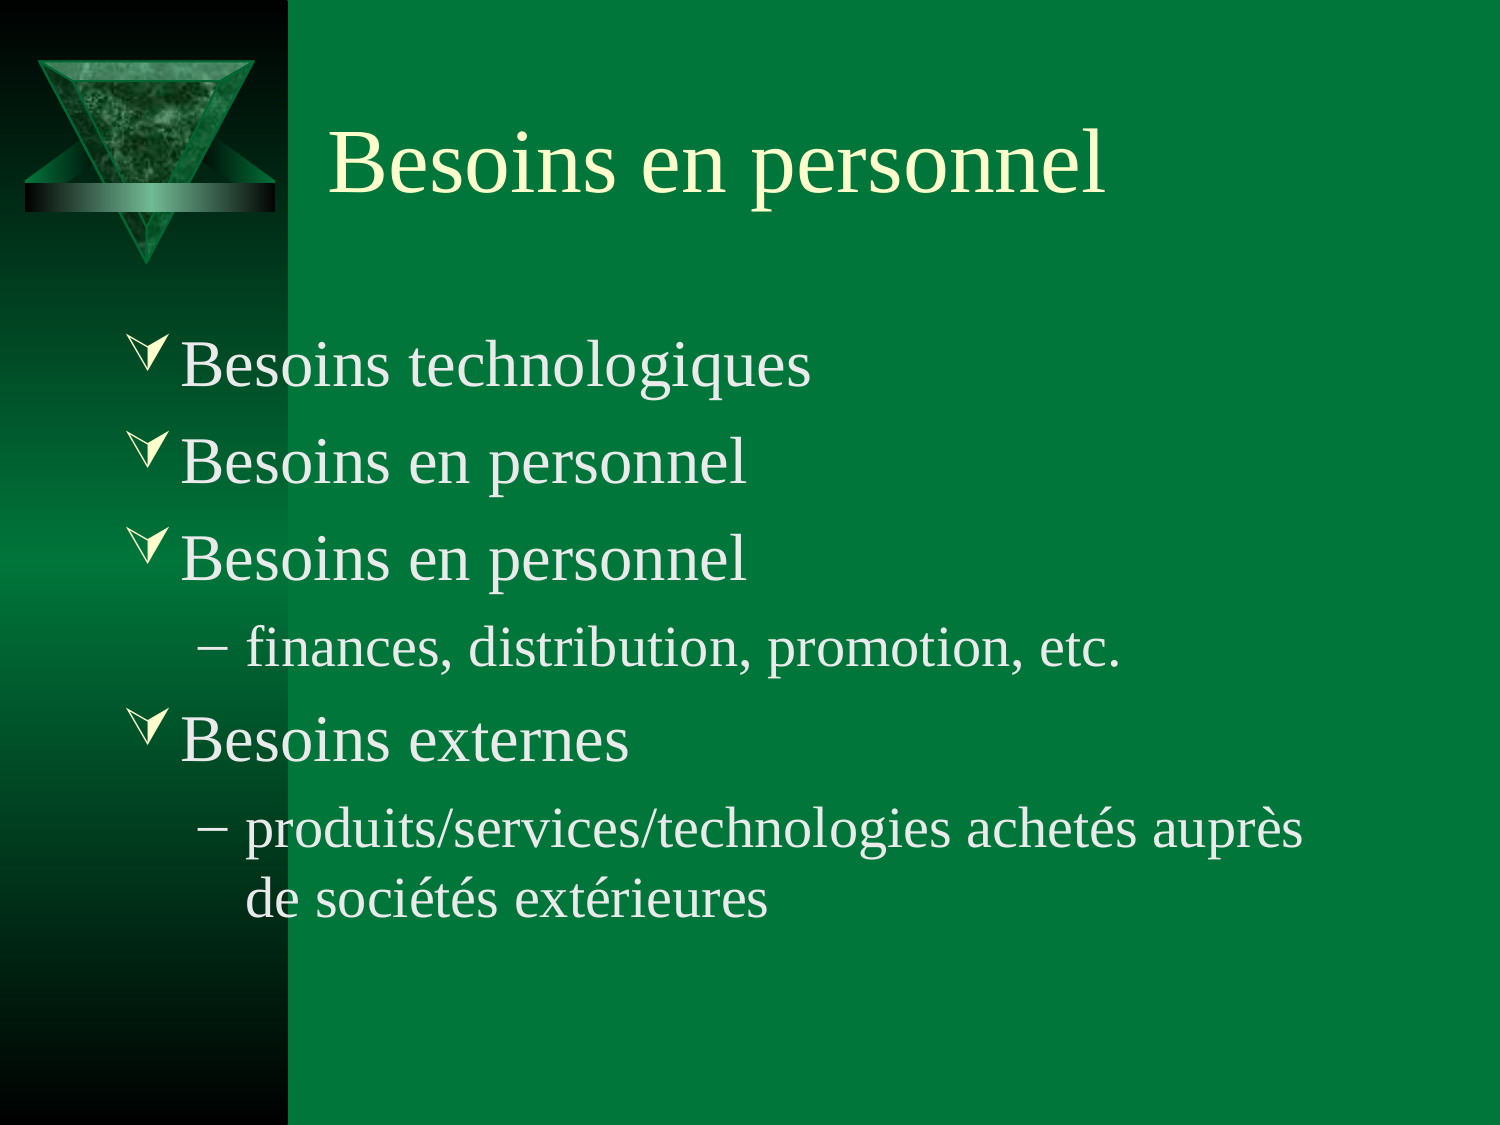

# Besoins en personnel
Besoins technologiques
Besoins en personnel
Besoins en personnel
finances, distribution, promotion, etc.
Besoins externes
produits/services/technologies achetés auprès de sociétés extérieures